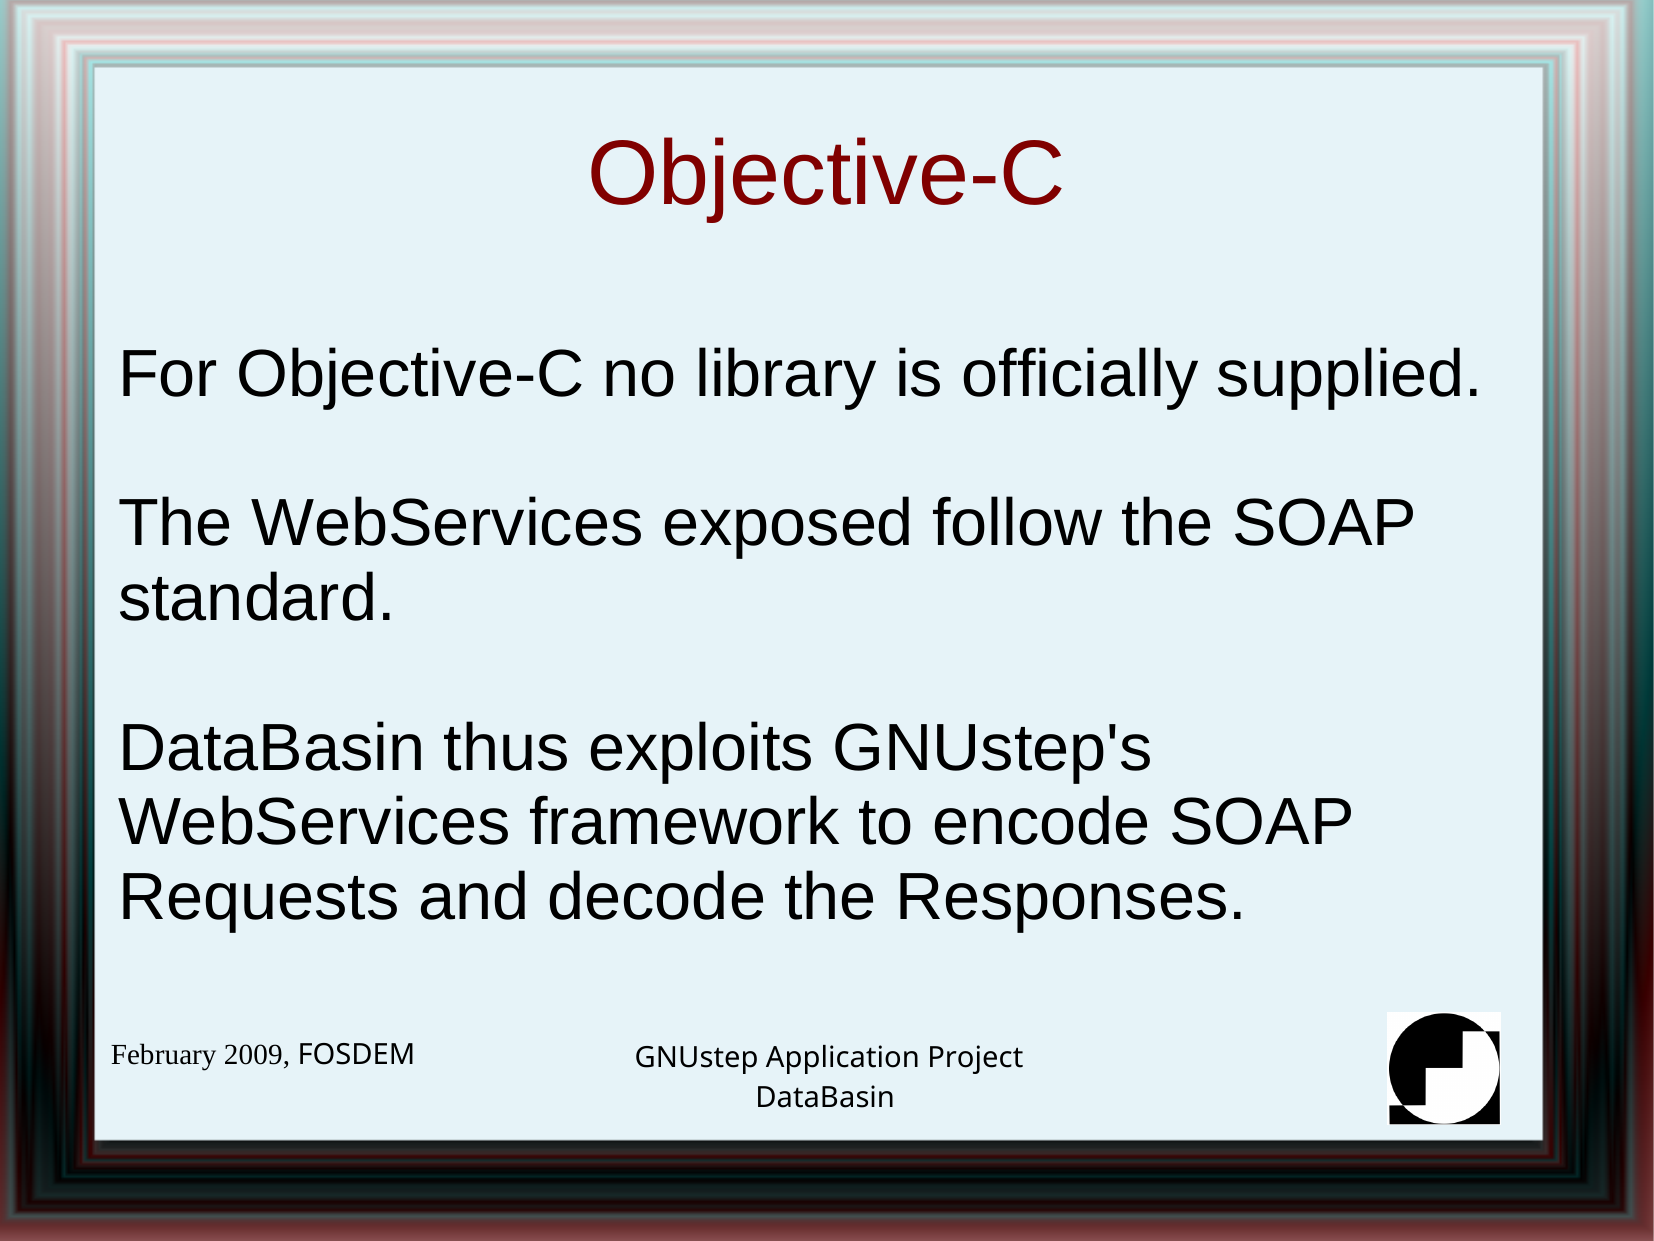

# Objective-C
For Objective-C no library is officially supplied.
The WebServices exposed follow the SOAP standard.
DataBasin thus exploits GNUstep's WebServices framework to encode SOAP Requests and decode the Responses.